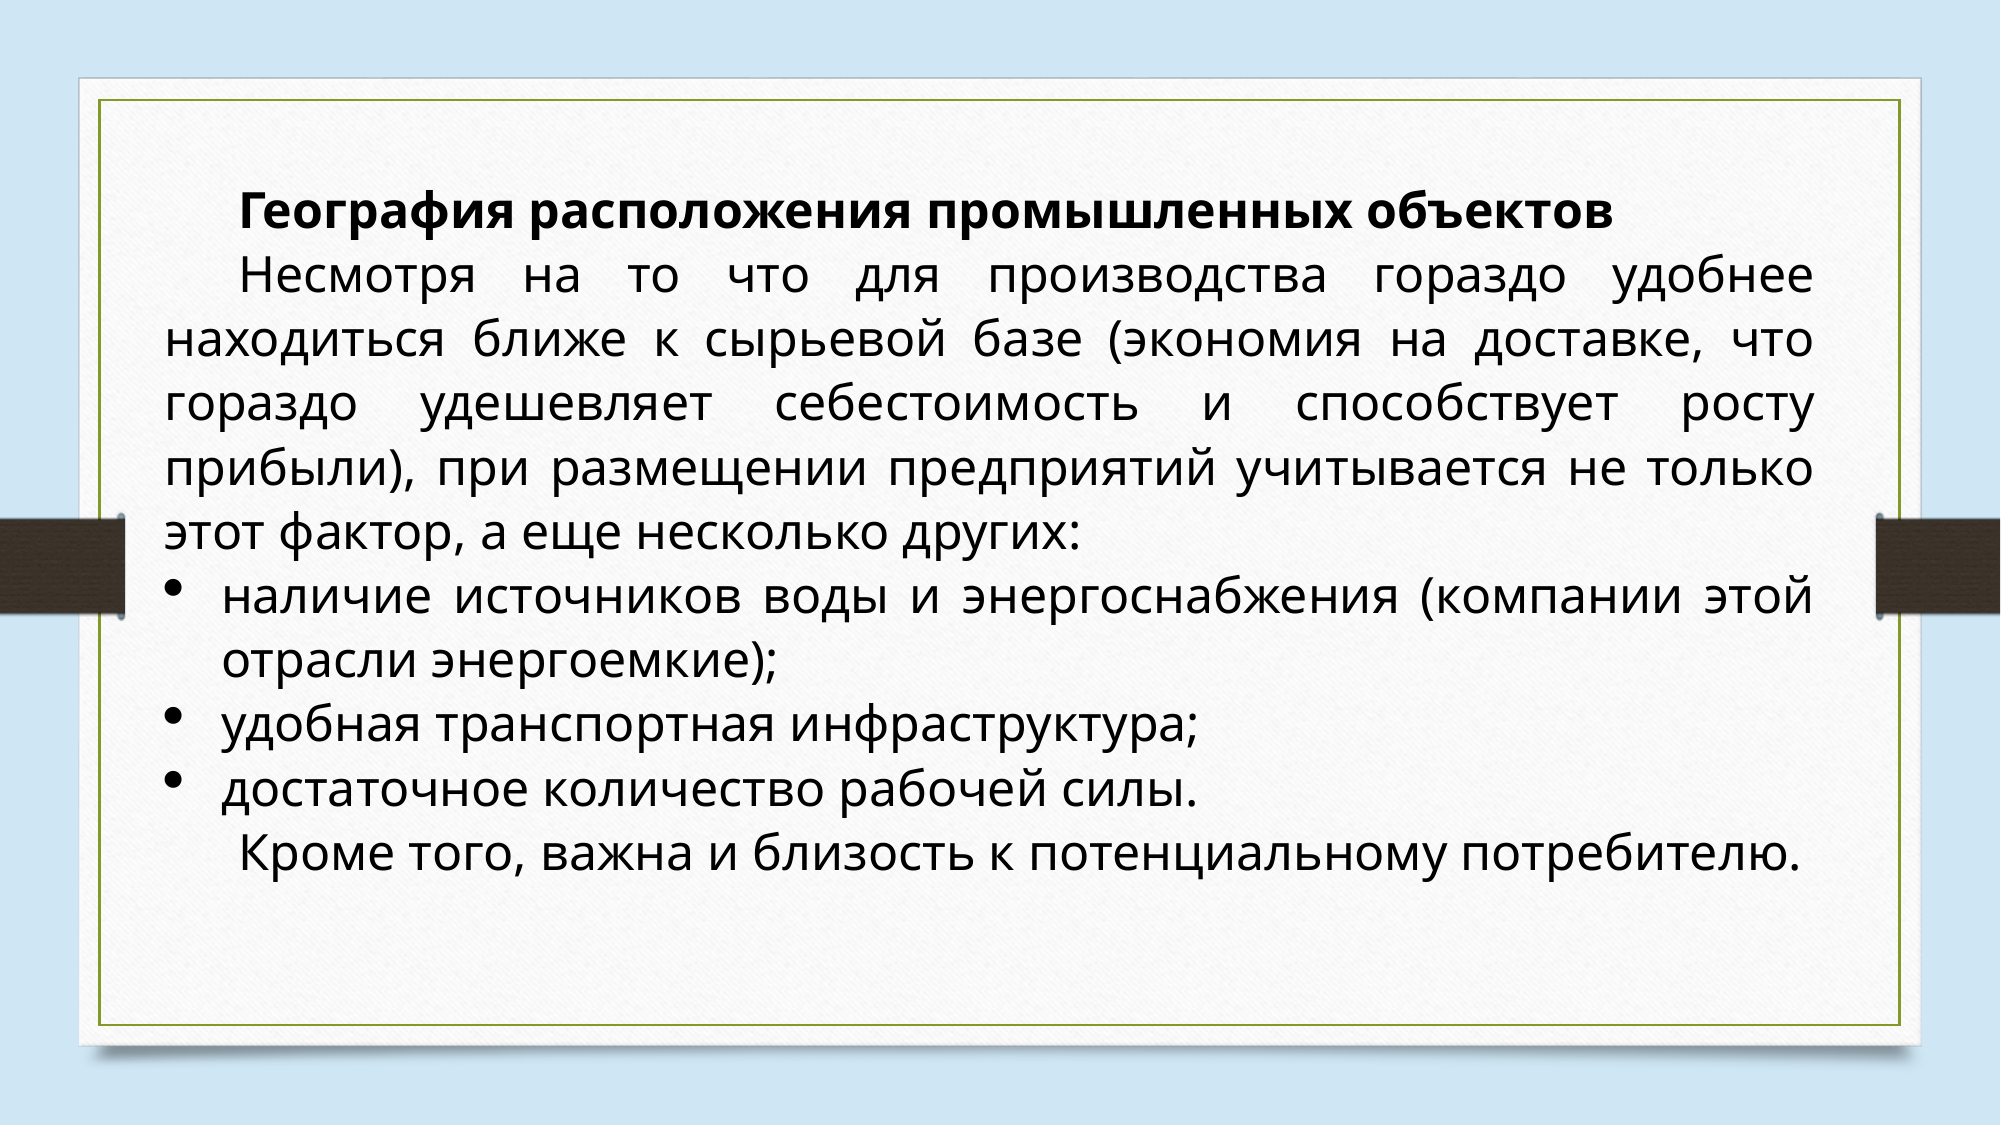

География расположения промышленных объектов
Несмотря на то что для производства гораздо удобнее находиться ближе к сырьевой базе (экономия на доставке, что гораздо удешевляет себестоимость и способствует росту прибыли), при размещении предприятий учитывается не только этот фактор, а еще несколько других:
наличие источников воды и энергоснабжения (компании этой отрасли энергоемкие);
удобная транспортная инфраструктура;
достаточное количество рабочей силы.
Кроме того, важна и близость к потенциальному потребителю.